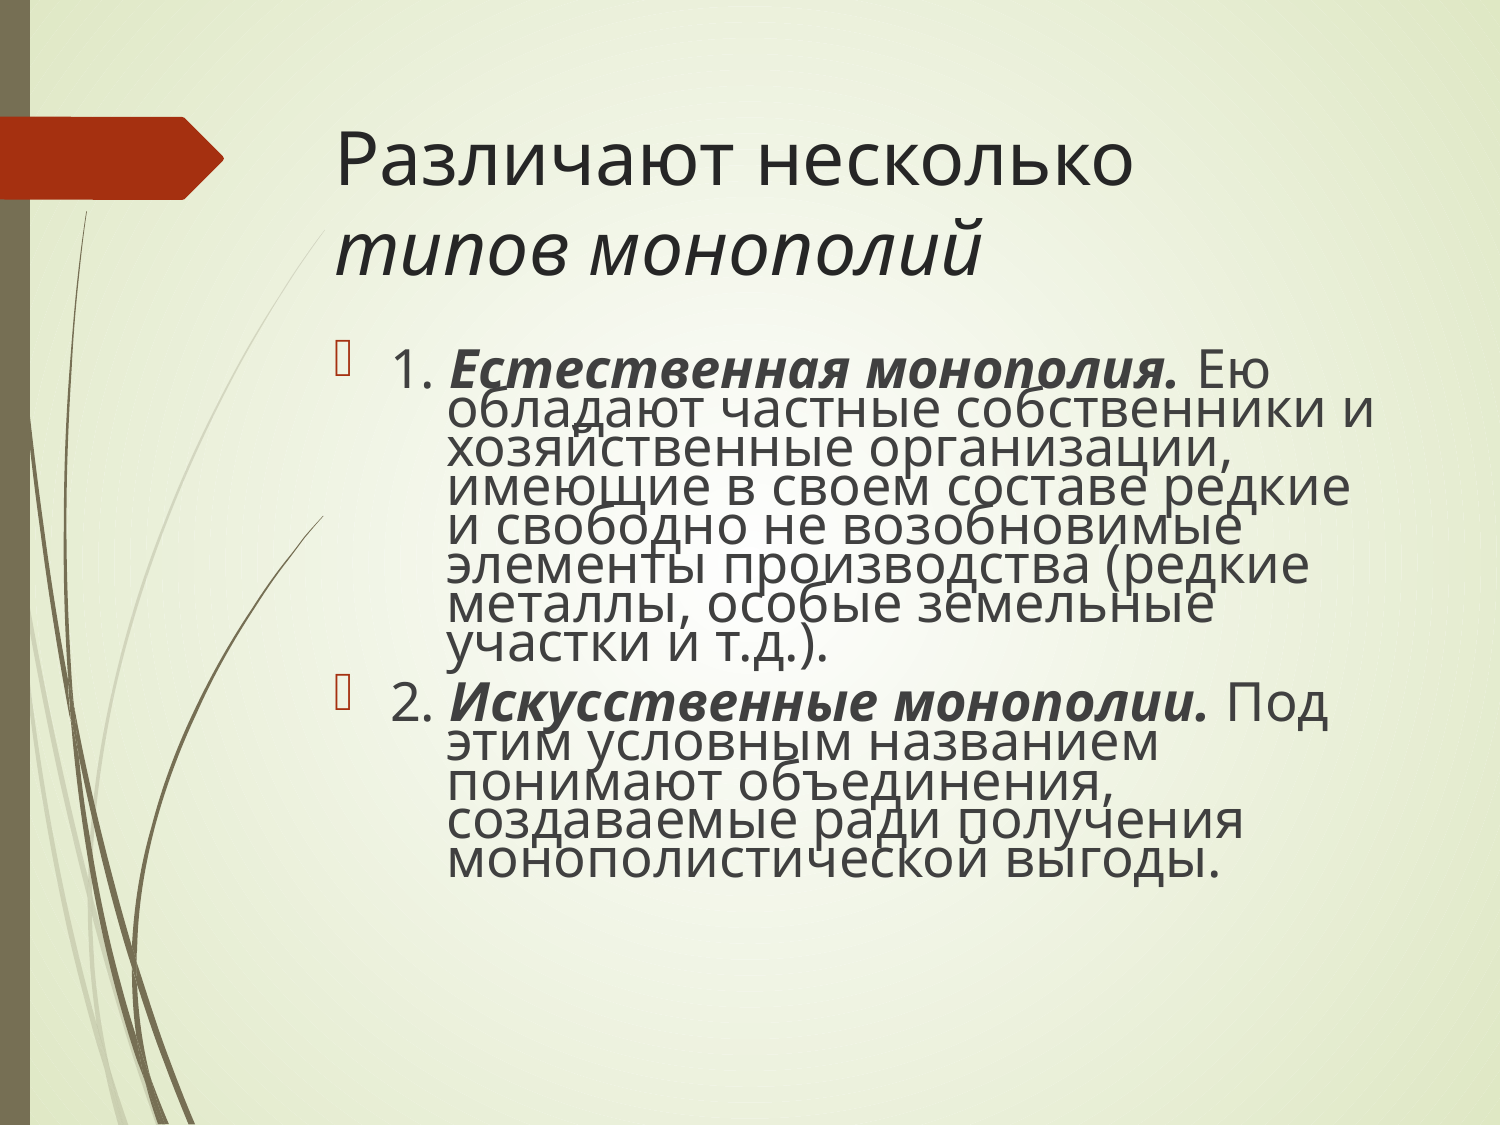

# Различают несколько типов монополий
1. Естественная монополия. Ею обладают частные собственники и хозяйственные организации, имеющие в своем составе редкие и свободно не возобновимые элементы производства (редкие металлы, особые земельные участки и т.д.).
2. Искусственные монополии. Под этим условным названием понимают объединения, создаваемые ради получения монополистической выгоды.